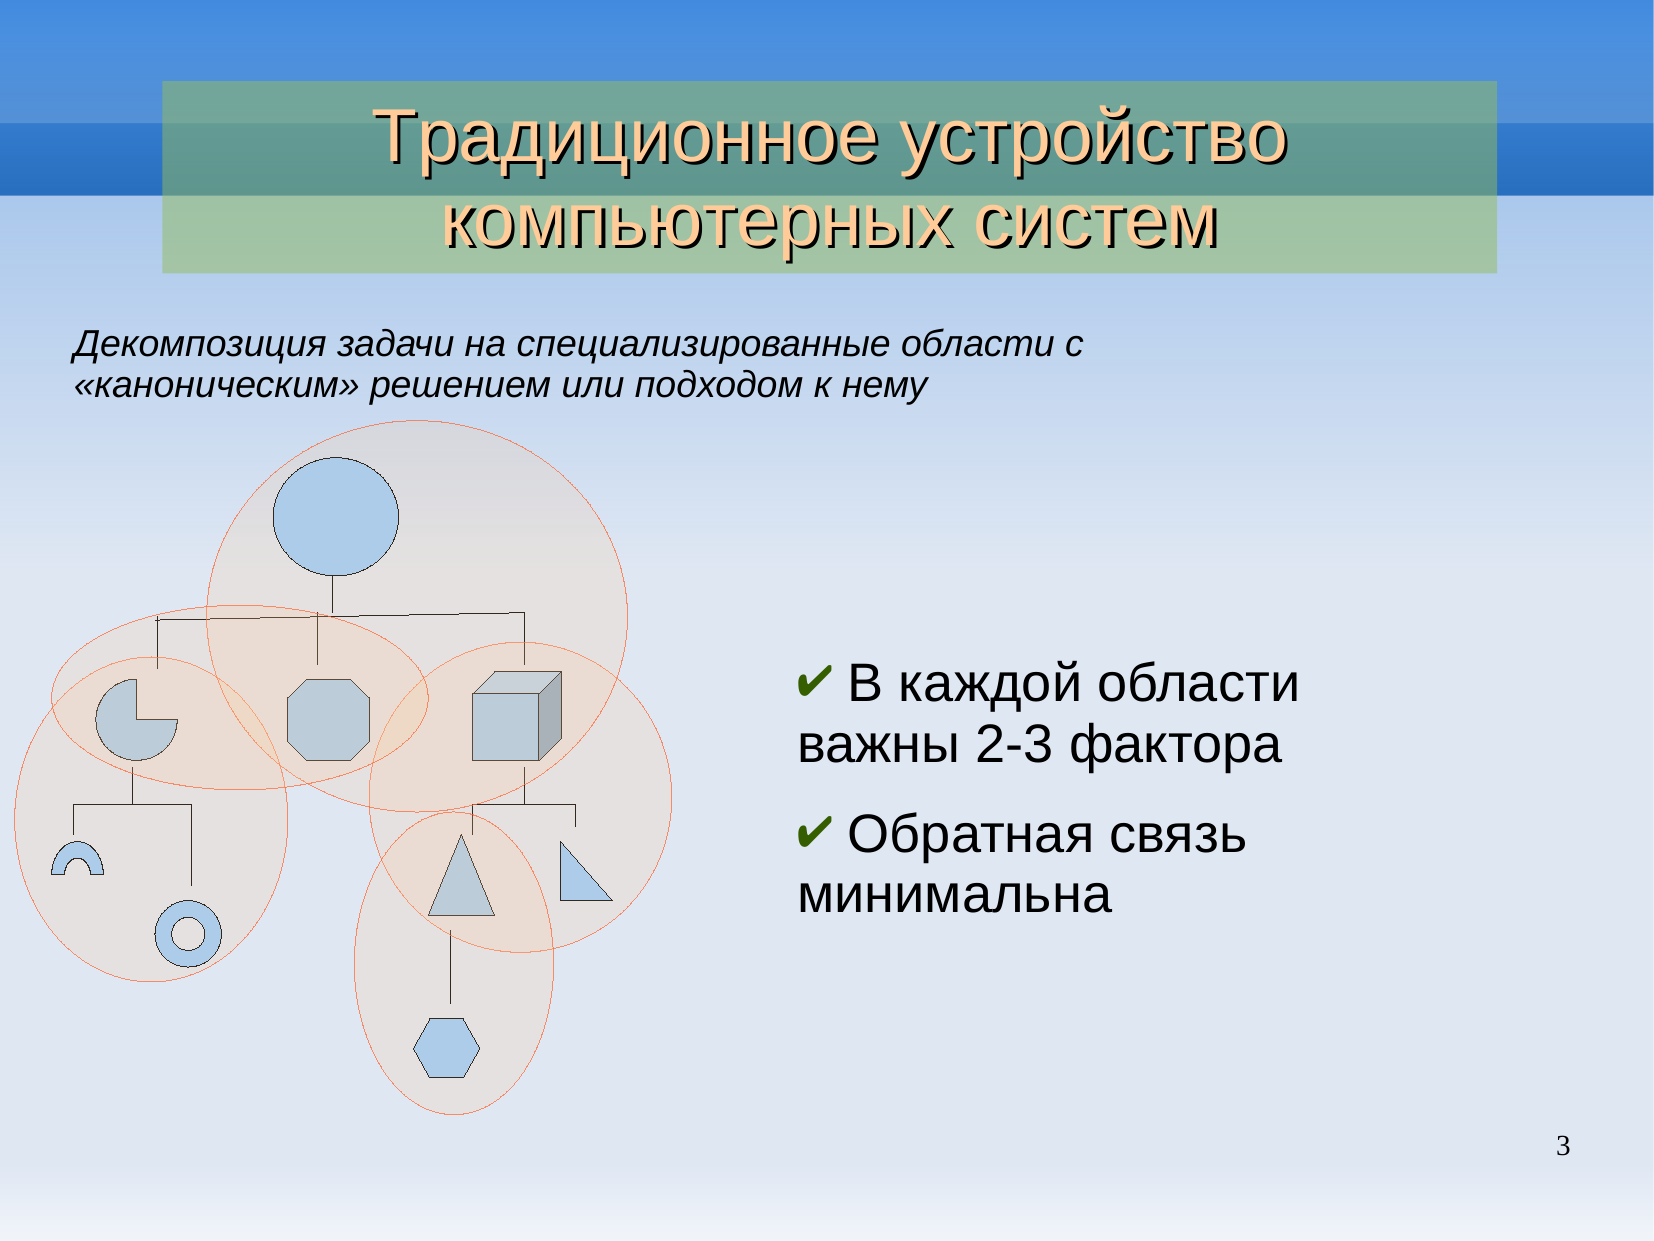

# Традиционное устройство компьютерных систем
Декомпозиция задачи на специализированные области с «каноническим» решением или подходом к нему
 В каждой области важны 2-3 фактора
 Обратная связь минимальна
3